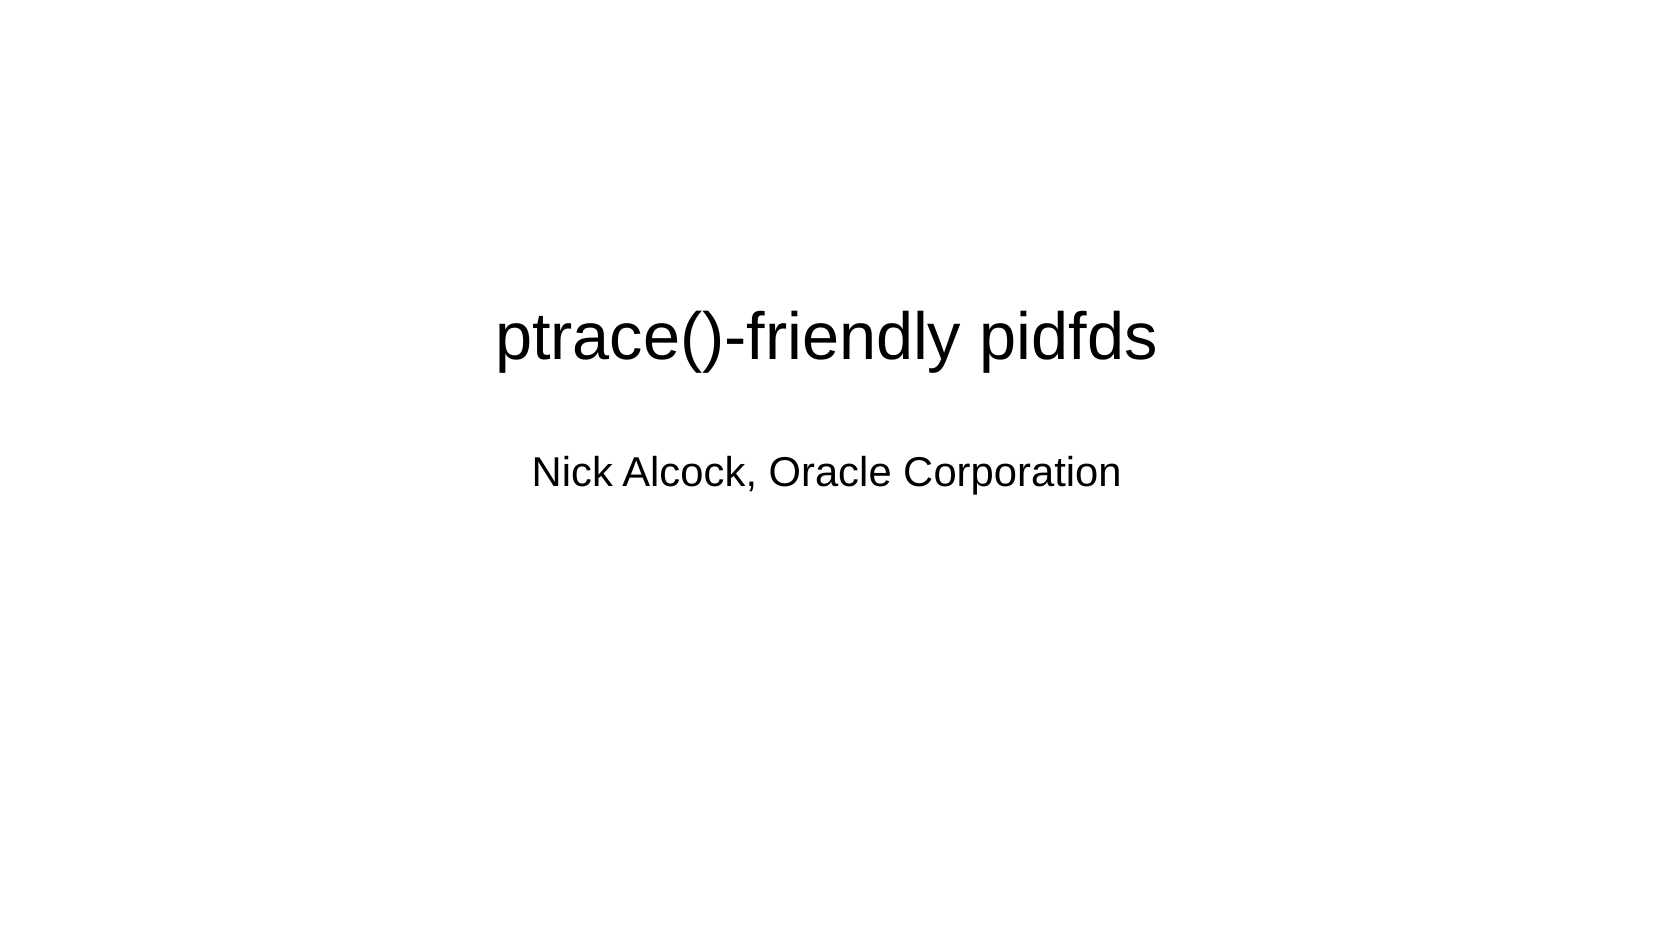

# ptrace()-friendly pidfds
Nick Alcock, Oracle Corporation